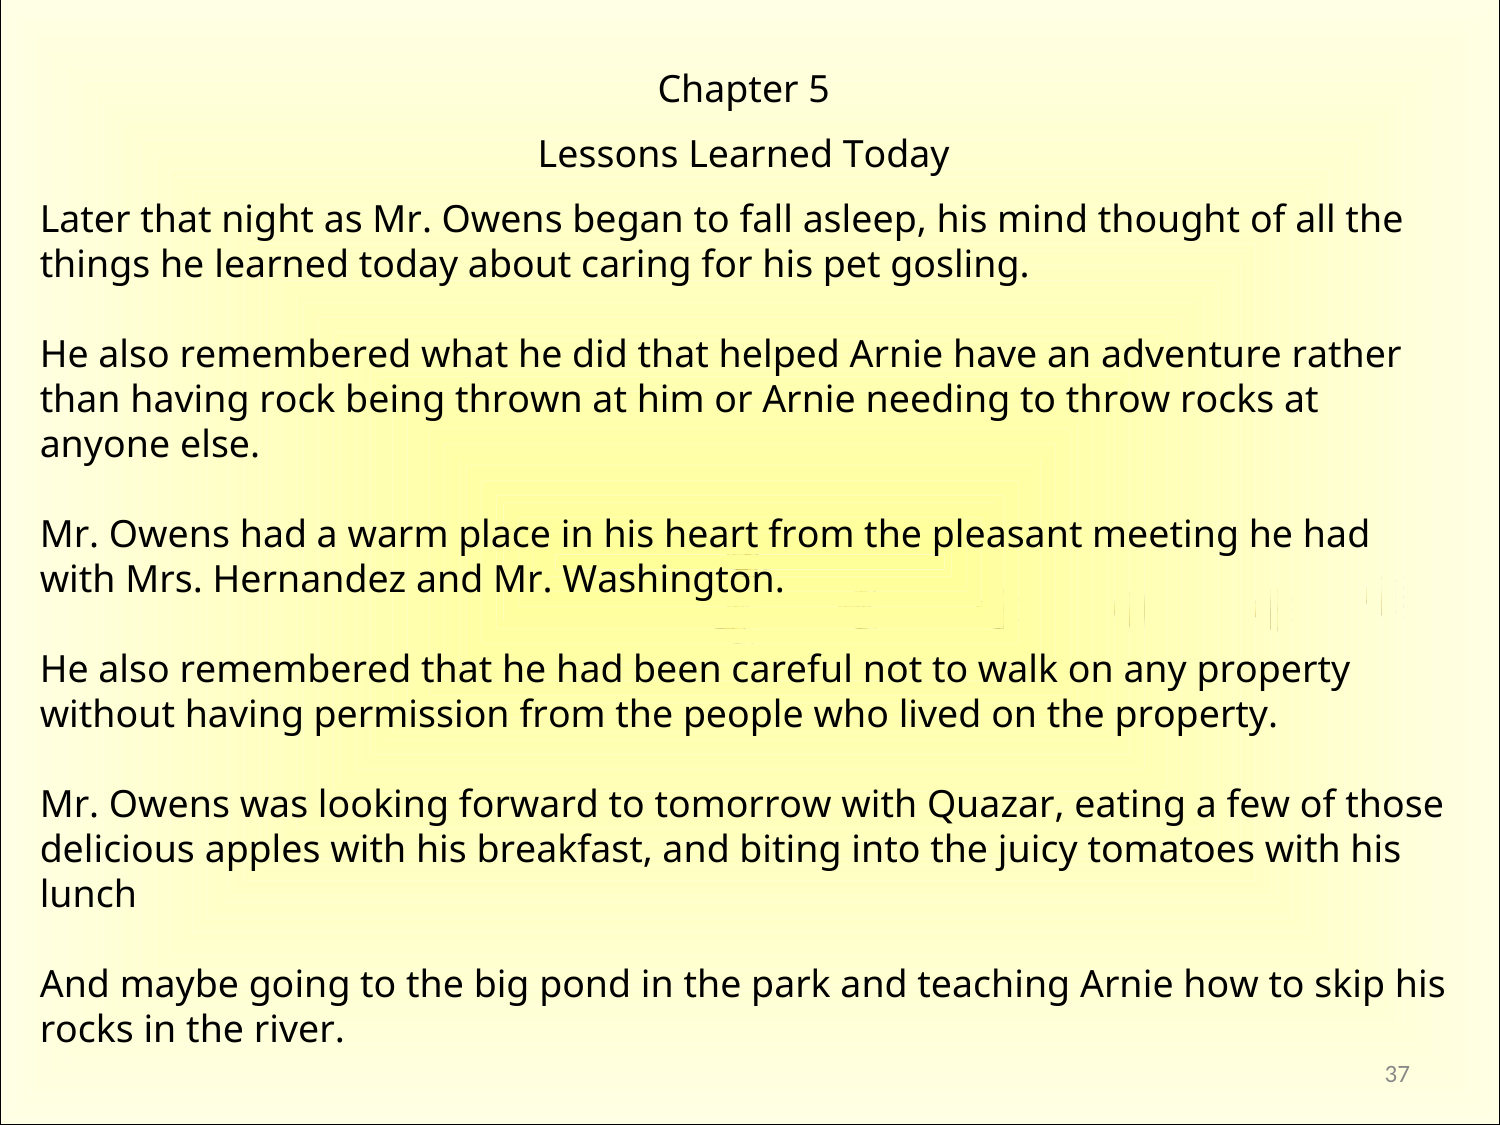

Chapter 5
Lessons Learned Today
Later that night as Mr. Owens began to fall asleep, his mind thought of all the things he learned today about caring for his pet gosling.
He also remembered what he did that helped Arnie have an adventure rather than having rock being thrown at him or Arnie needing to throw rocks at anyone else.
Mr. Owens had a warm place in his heart from the pleasant meeting he had with Mrs. Hernandez and Mr. Washington.
He also remembered that he had been careful not to walk on any property without having permission from the people who lived on the property.
Mr. Owens was looking forward to tomorrow with Quazar, eating a few of those delicious apples with his breakfast, and biting into the juicy tomatoes with his lunch
And maybe going to the big pond in the park and teaching Arnie how to skip his rocks in the river.